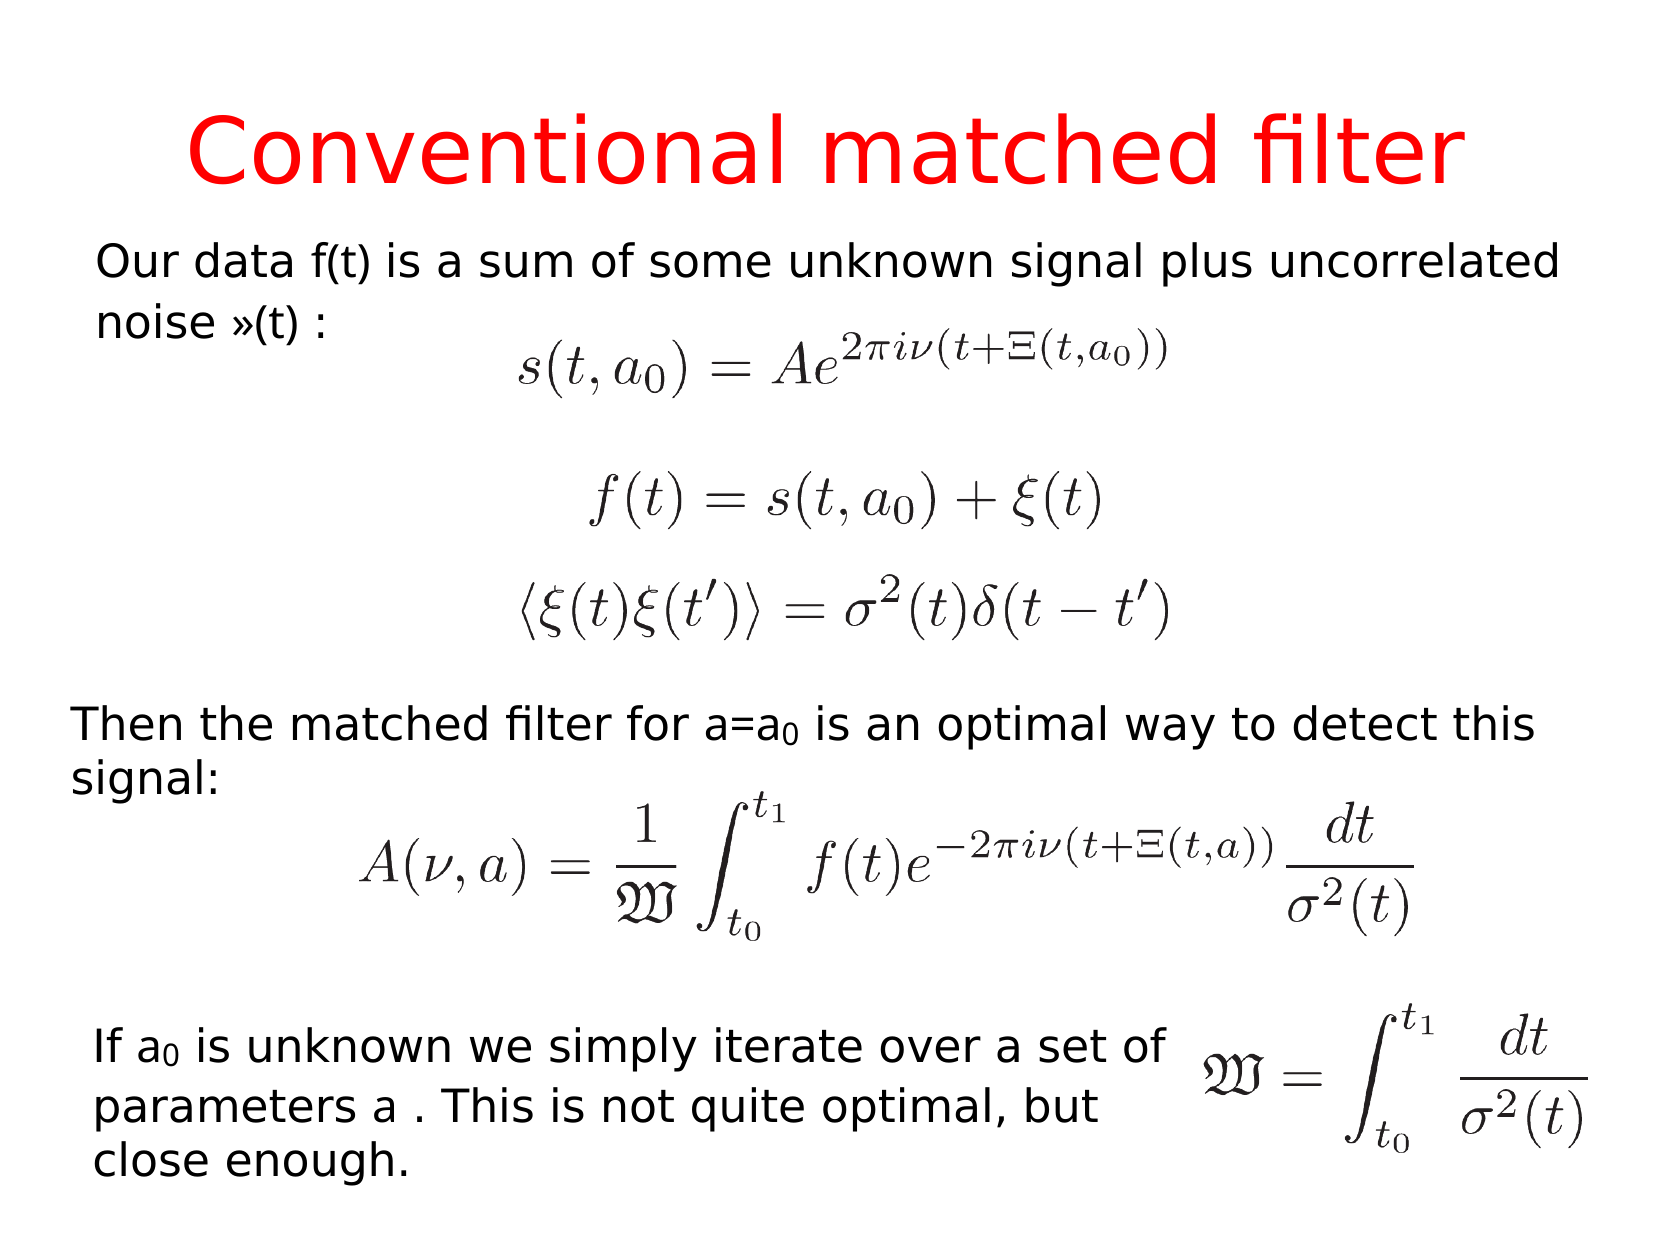

# Conventional matched filter
Our data f(t) is a sum of some unknown signal plus uncorrelated noise »(t) :
Then the matched filter for a=a0 is an optimal way to detect this signal:
If a0 is unknown we simply iterate over a set of parameters a . This is not quite optimal, but close enough.